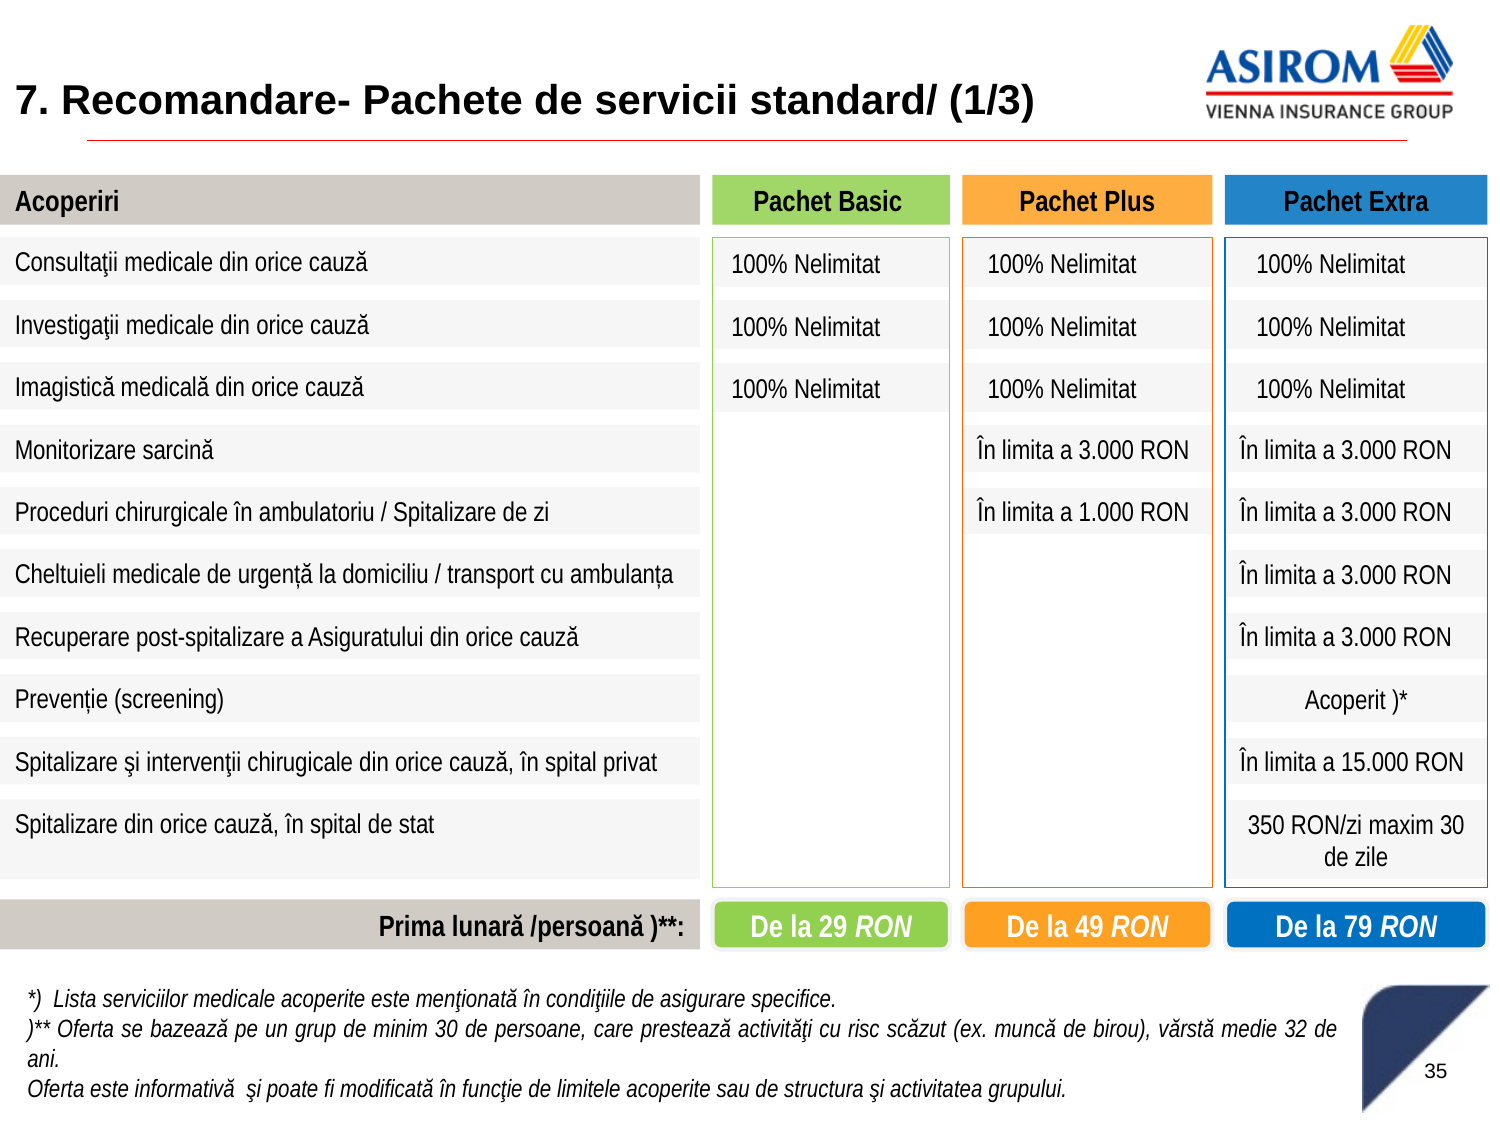

7. Recomandare- Pachete de servicii standard/ (1/3)
Acoperiri
Pachet Basic
Pachet Plus
Pachet Extra
Consultaţii medicale din orice cauză
100% Nelimitat
100% Nelimitat
100% Nelimitat
Investigaţii medicale din orice cauză
100% Nelimitat
100% Nelimitat
100% Nelimitat
Imagistică medicală din orice cauză
100% Nelimitat
100% Nelimitat
100% Nelimitat
Monitorizare sarcină
În limita a 3.000 RON
În limita a 3.000 RON
Proceduri chirurgicale în ambulatoriu / Spitalizare de zi
În limita a 1.000 RON
În limita a 3.000 RON
Cheltuieli medicale de urgență la domiciliu / transport cu ambulanța
În limita a 3.000 RON
Recuperare post-spitalizare a Asiguratului din orice cauză
În limita a 3.000 RON
Prevenție (screening)
Acoperit )*
Spitalizare şi intervenţii chirugicale din orice cauză, în spital privat
În limita a 15.000 RON
Spitalizare din orice cauză, în spital de stat
350 RON/zi maxim 30 de zile
Prima lunară /persoană )**:
De la 29 RON
De la 49 RON
De la 79 RON
*) Lista serviciilor medicale acoperite este menţionată în condiţiile de asigurare specifice.
)** Oferta se bazează pe un grup de minim 30 de persoane, care prestează activităţi cu risc scăzut (ex. muncă de birou), vărstă medie 32 de ani.
Oferta este informativă şi poate fi modificată în funcţie de limitele acoperite sau de structura şi activitatea grupului.